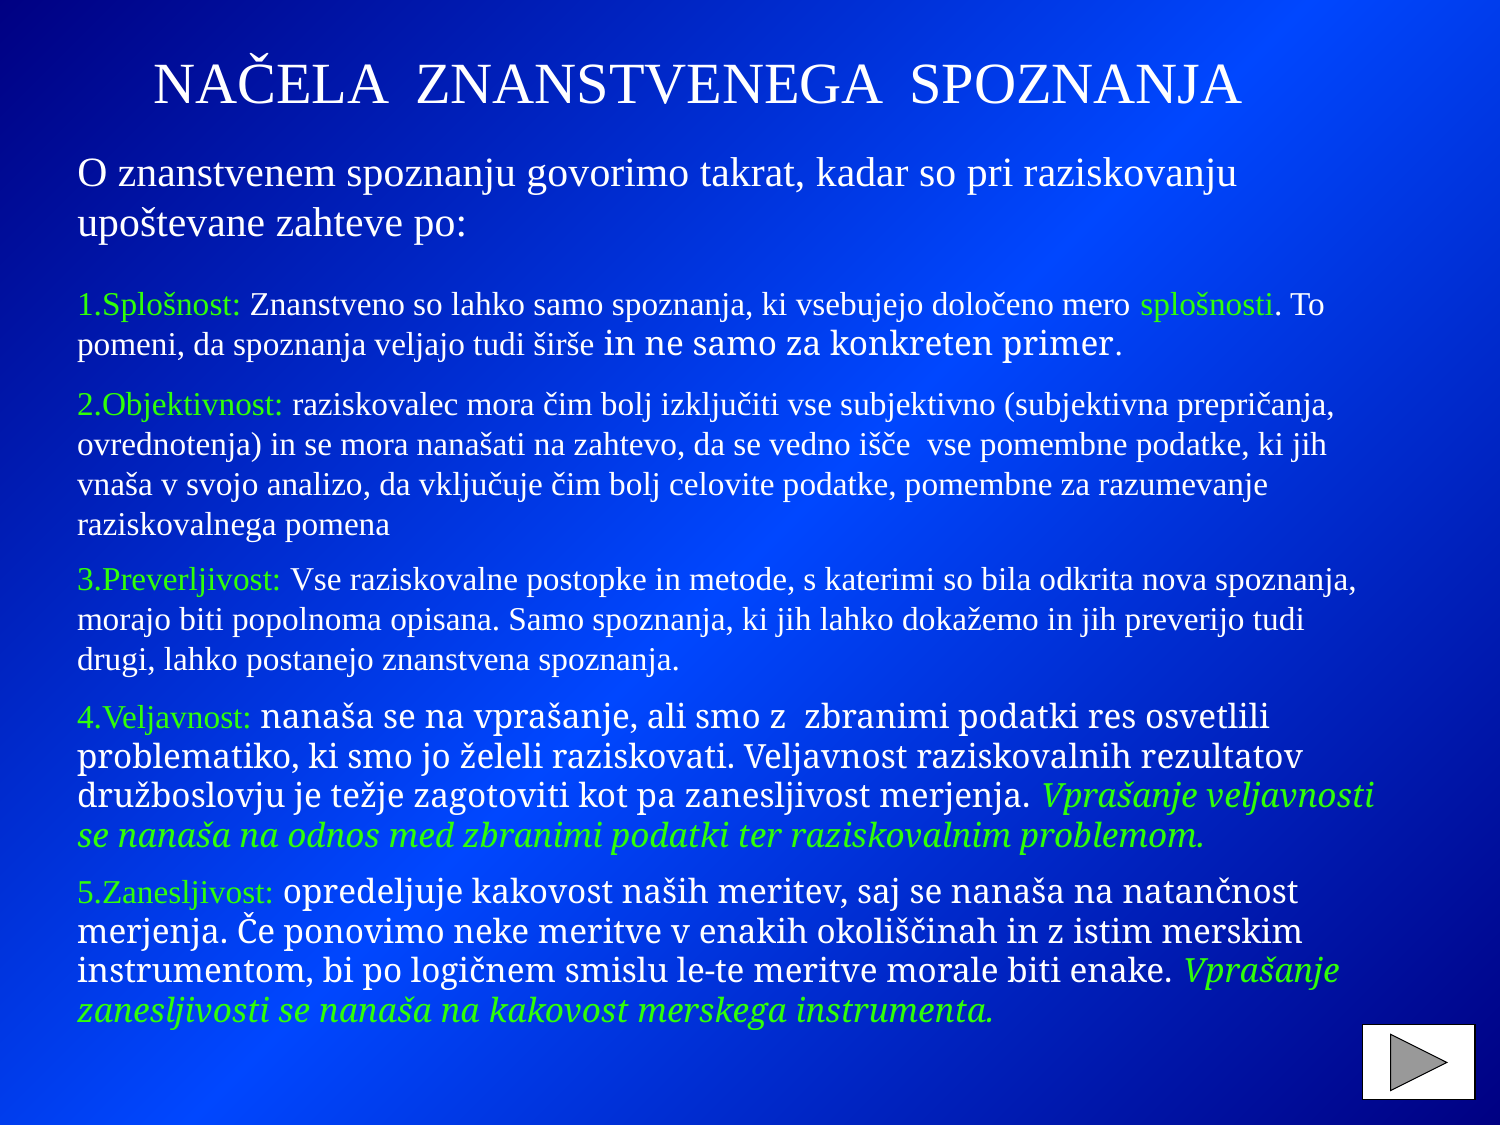

NAČELA ZNANSTVENEGA SPOZNANJA
O znanstvenem spoznanju govorimo takrat, kadar so pri raziskovanju upoštevane zahteve po:
1.Splošnost: Znanstveno so lahko samo spoznanja, ki vsebujejo določeno mero splošnosti. To pomeni, da spoznanja veljajo tudi širše in ne samo za konkreten primer.
2.Objektivnost: raziskovalec mora čim bolj izključiti vse subjektivno (subjektivna prepričanja, ovrednotenja) in se mora nanašati na zahtevo, da se vedno išče vse pomembne podatke, ki jih vnaša v svojo analizo, da vključuje čim bolj celovite podatke, pomembne za razumevanje raziskovalnega pomena
3.Preverljivost: Vse raziskovalne postopke in metode, s katerimi so bila odkrita nova spoznanja, morajo biti popolnoma opisana. Samo spoznanja, ki jih lahko dokažemo in jih preverijo tudi drugi, lahko postanejo znanstvena spoznanja.
4.Veljavnost: nanaša se na vprašanje, ali smo z zbranimi podatki res osvetlili problematiko, ki smo jo želeli raziskovati. Veljavnost raziskovalnih rezultatov družboslovju je težje zagotoviti kot pa zanesljivost merjenja. Vprašanje veljavnosti se nanaša na odnos med zbranimi podatki ter raziskovalnim problemom.
5.Zanesljivost: opredeljuje kakovost naših meritev, saj se nanaša na natančnost merjenja. Če ponovimo neke meritve v enakih okoliščinah in z istim merskim instrumentom, bi po logičnem smislu le-te meritve morale biti enake. Vprašanje zanesljivosti se nanaša na kakovost merskega instrumenta.